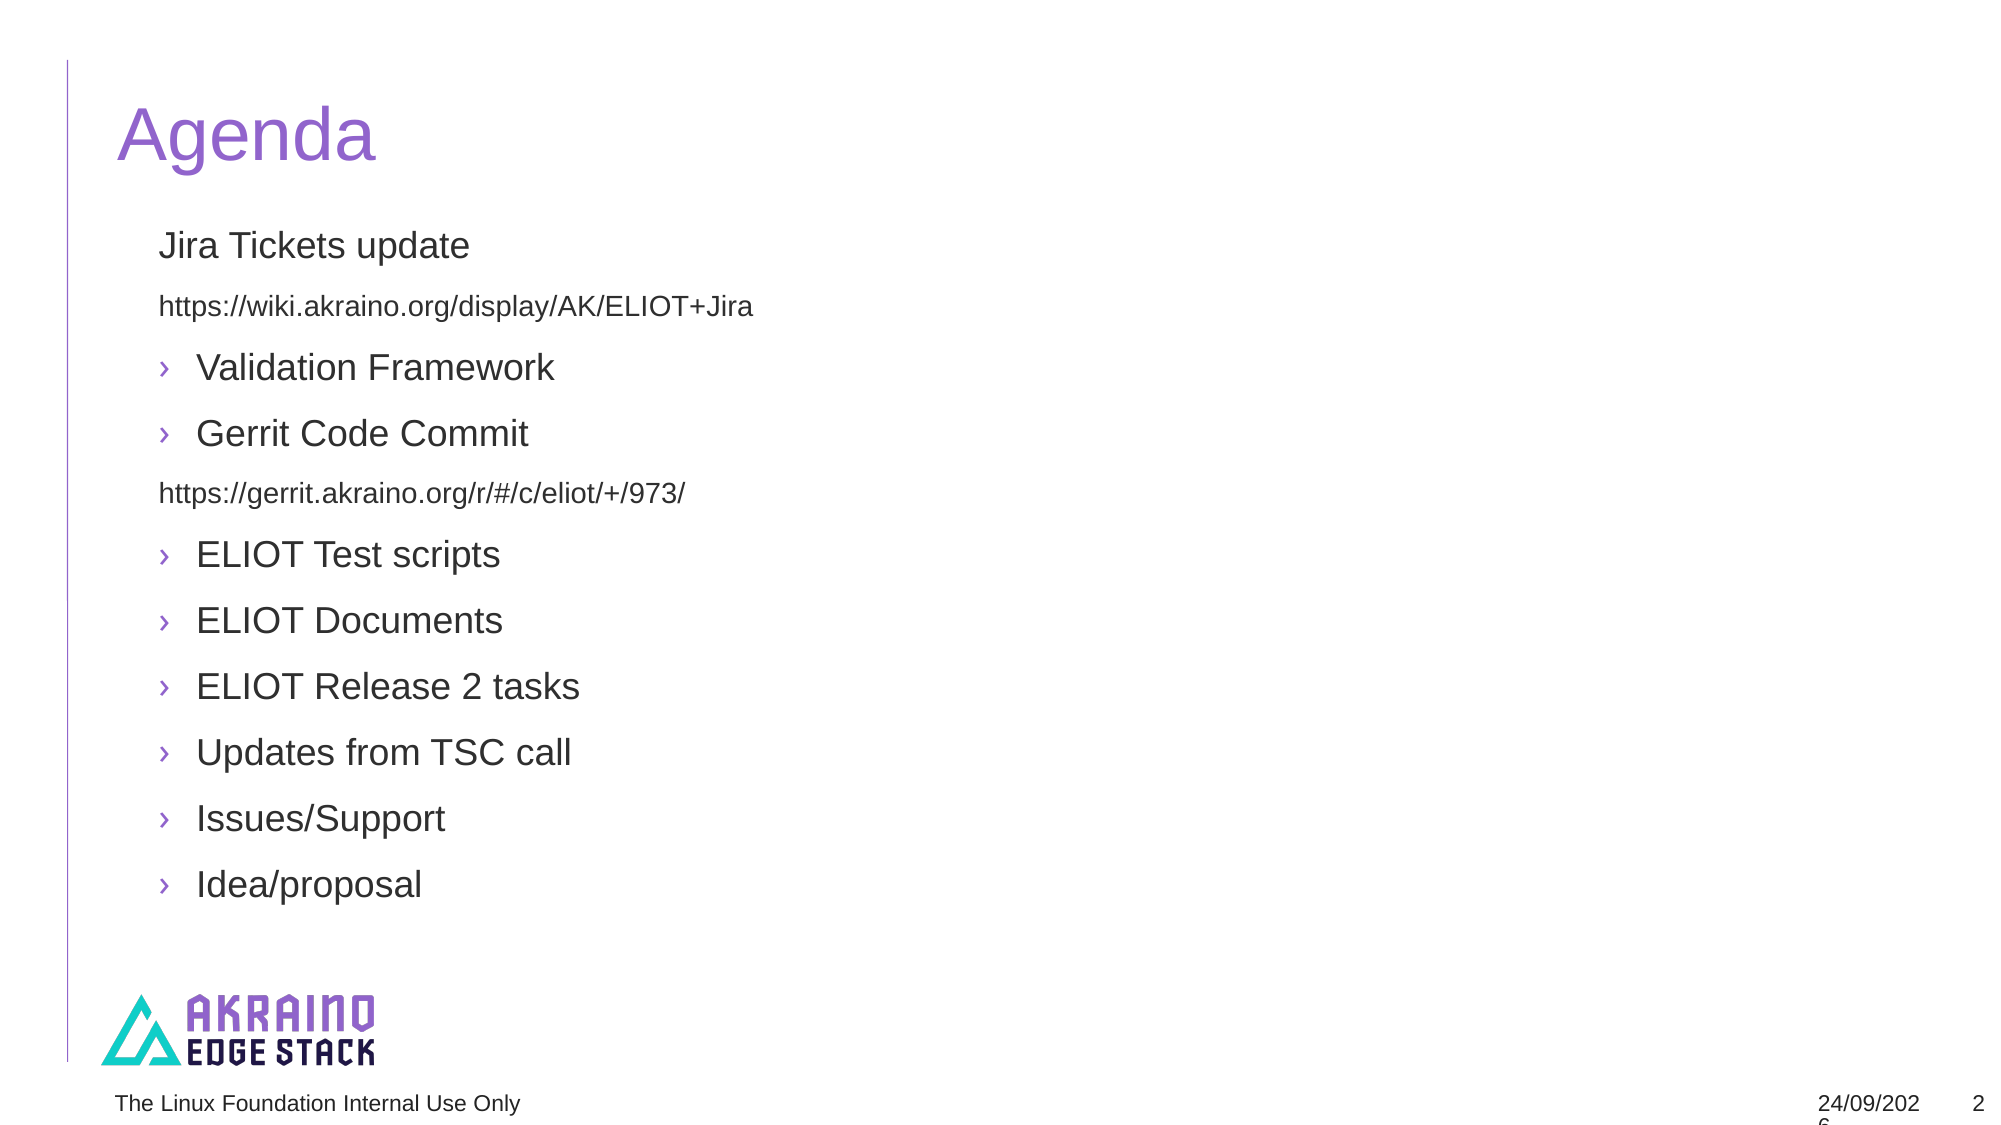

# Agenda
Jira Tickets update
https://wiki.akraino.org/display/AK/ELIOT+Jira
Validation Framework
Gerrit Code Commit
https://gerrit.akraino.org/r/#/c/eliot/+/973/
ELIOT Test scripts
ELIOT Documents
ELIOT Release 2 tasks
Updates from TSC call
Issues/Support
Idea/proposal
The Linux Foundation Internal Use Only